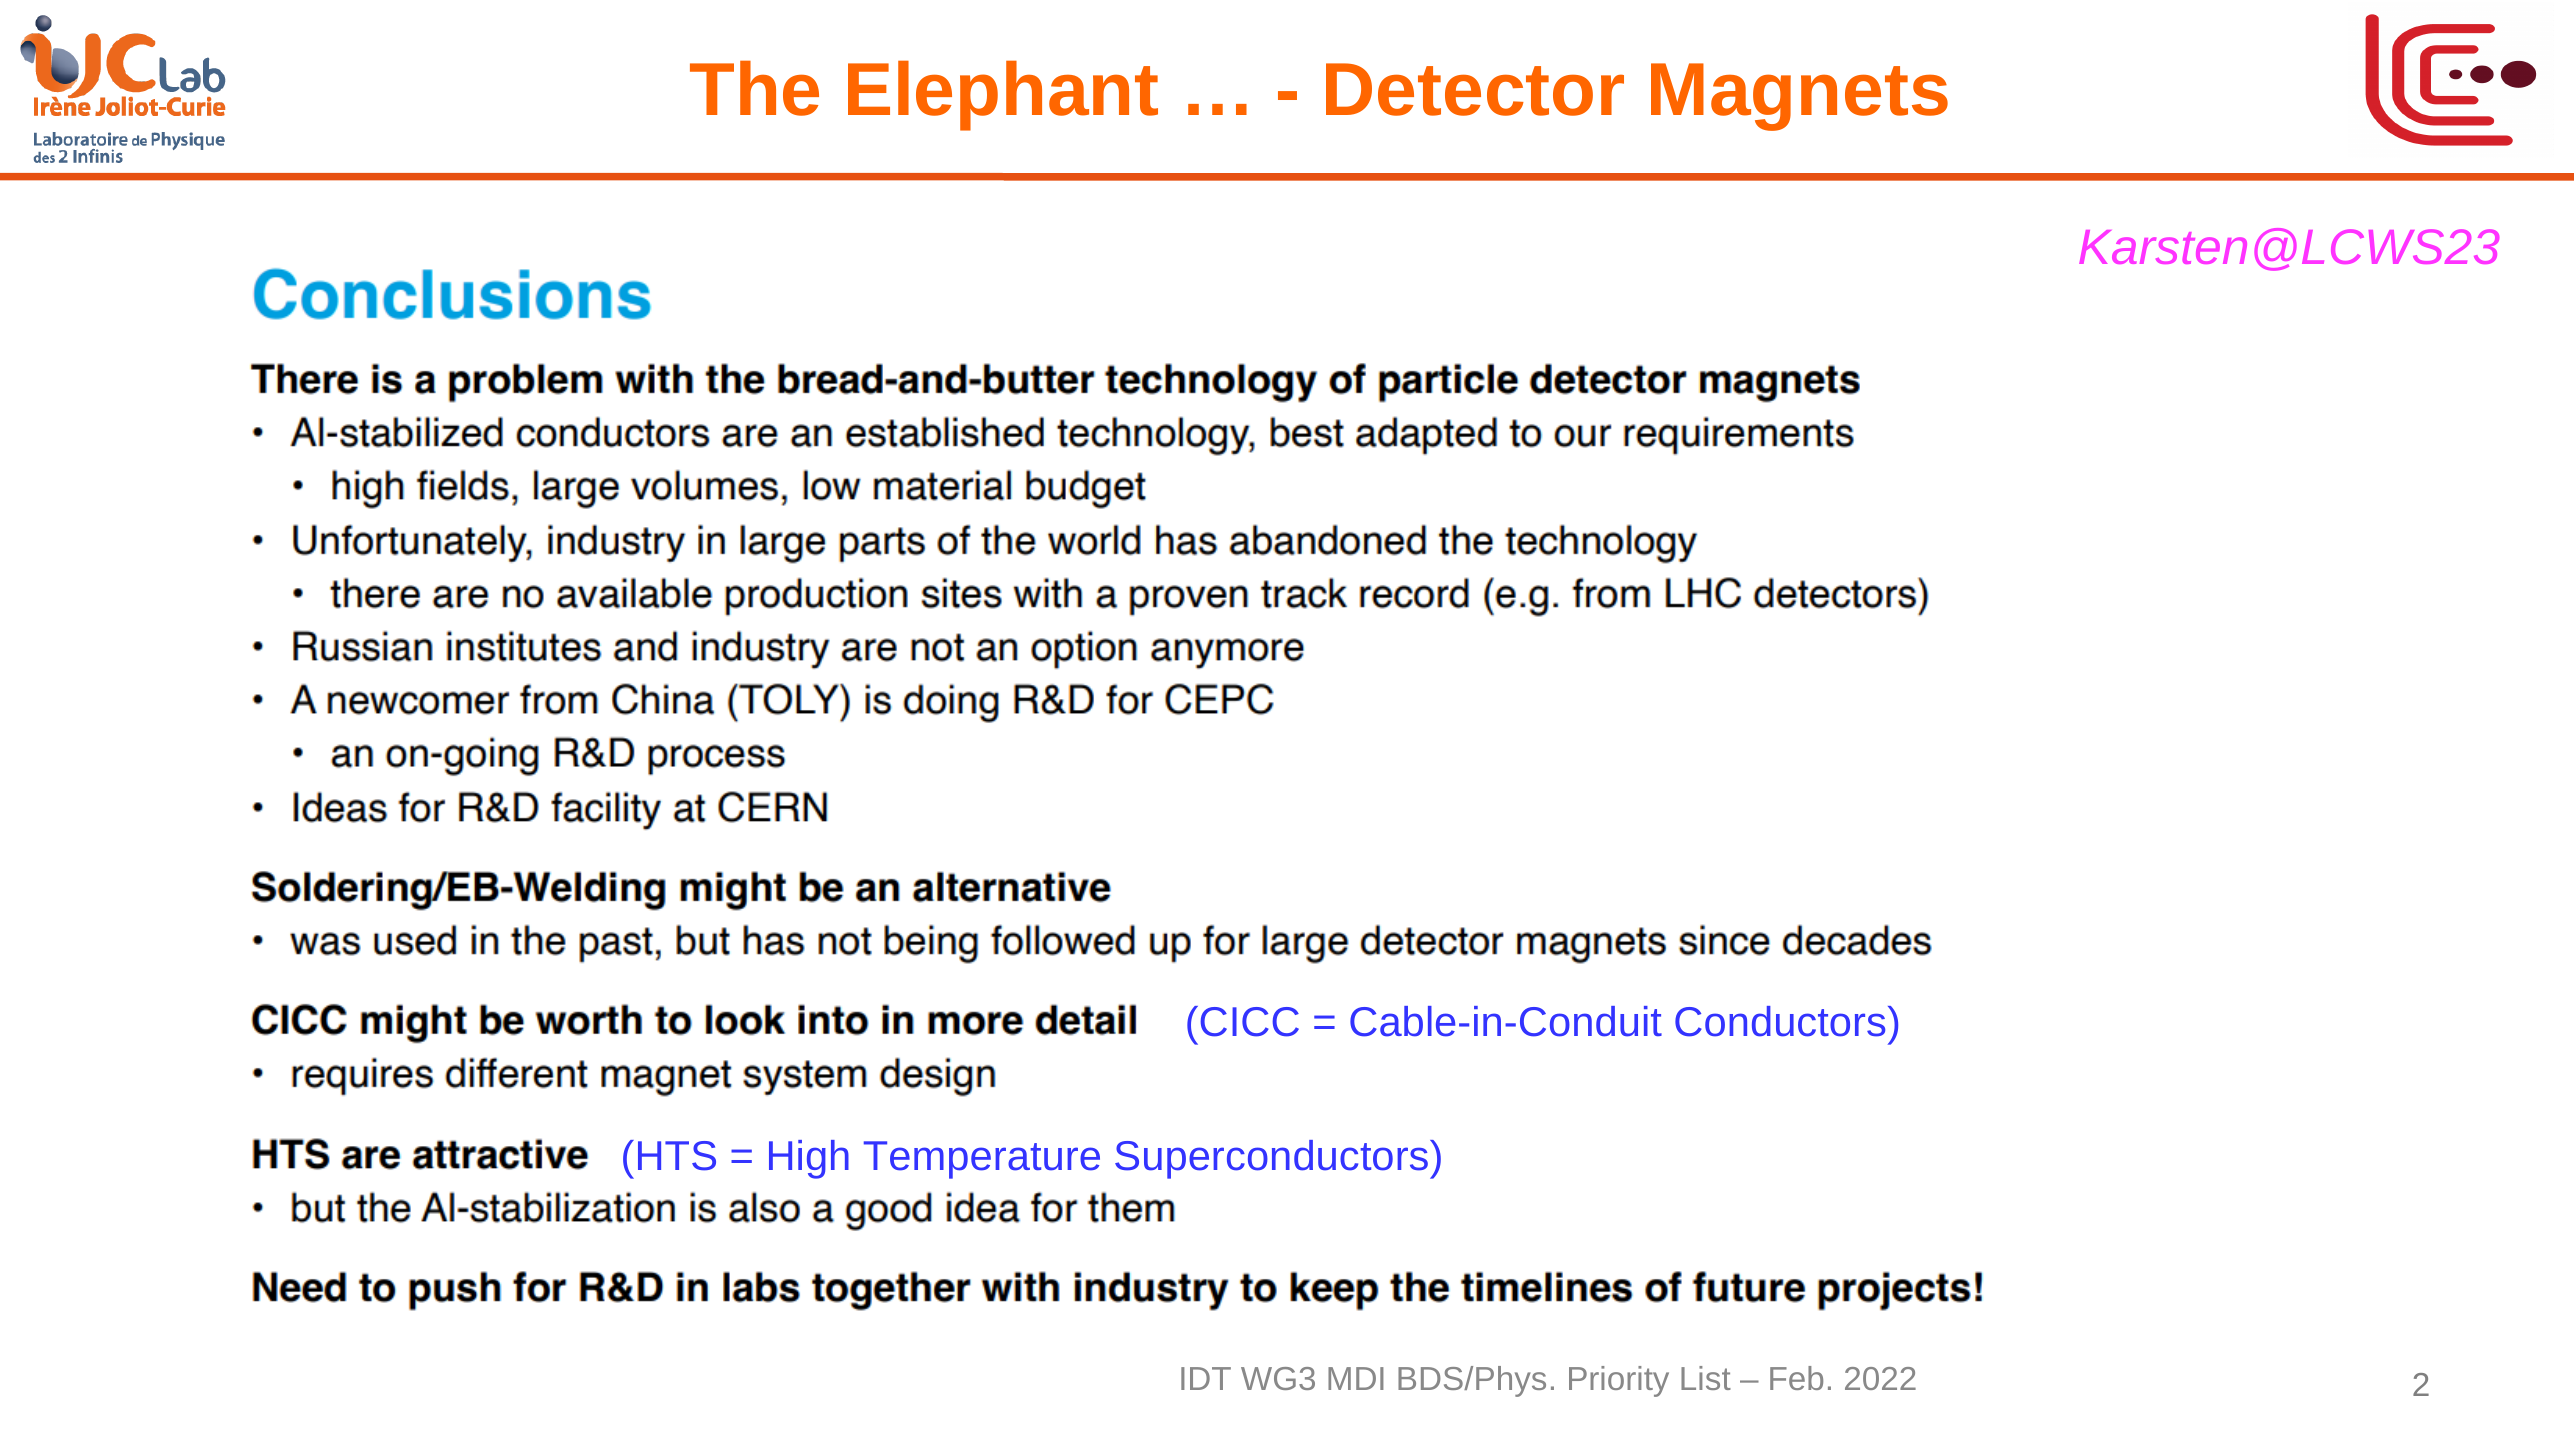

# The Elephant … - Detector Magnets
Karsten@LCWS23
(CICC = Cable-in-Conduit Conductors)
(HTS = High Temperature Superconductors)
2